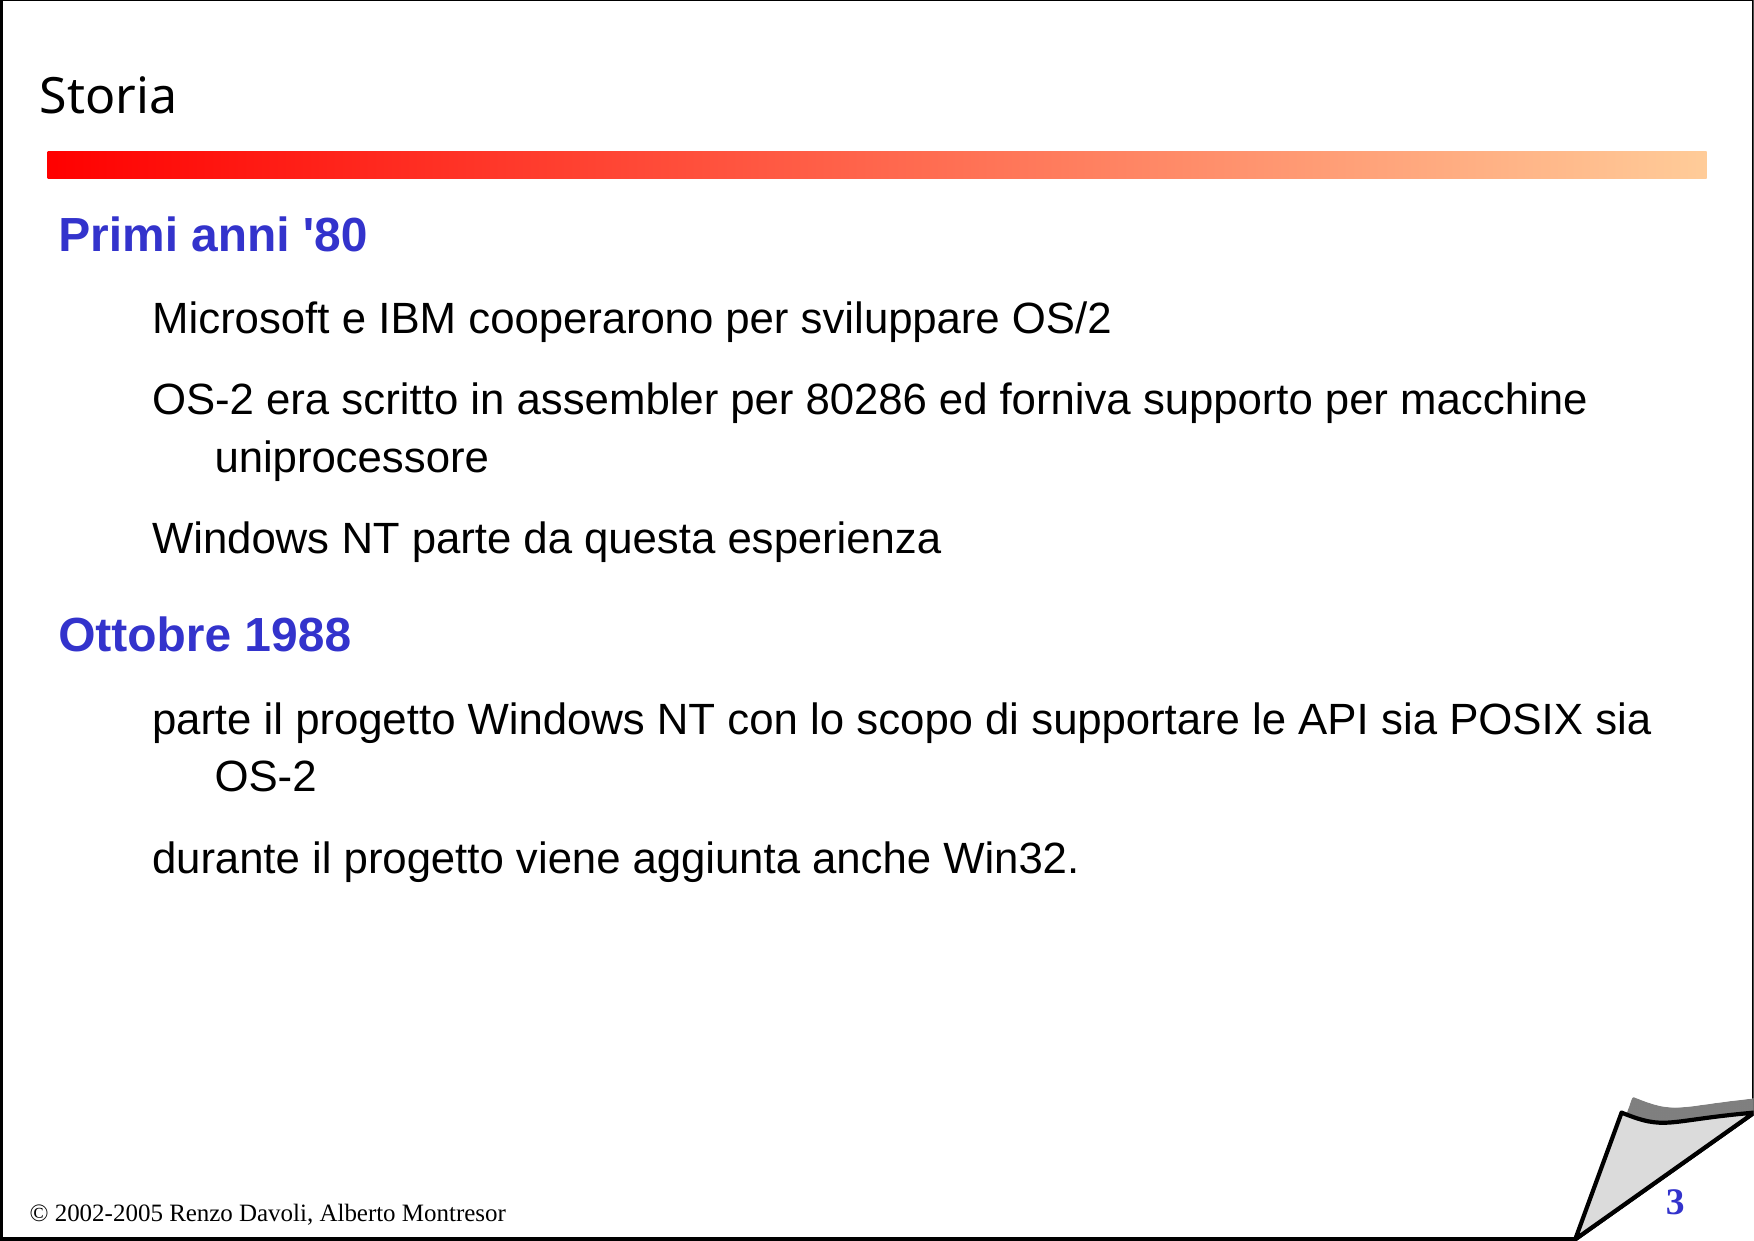

# Storia
Primi anni '80
Microsoft e IBM cooperarono per sviluppare OS/2
OS-2 era scritto in assembler per 80286 ed forniva supporto per macchine uniprocessore
Windows NT parte da questa esperienza
Ottobre 1988
parte il progetto Windows NT con lo scopo di supportare le API sia POSIX sia OS-2
durante il progetto viene aggiunta anche Win32.